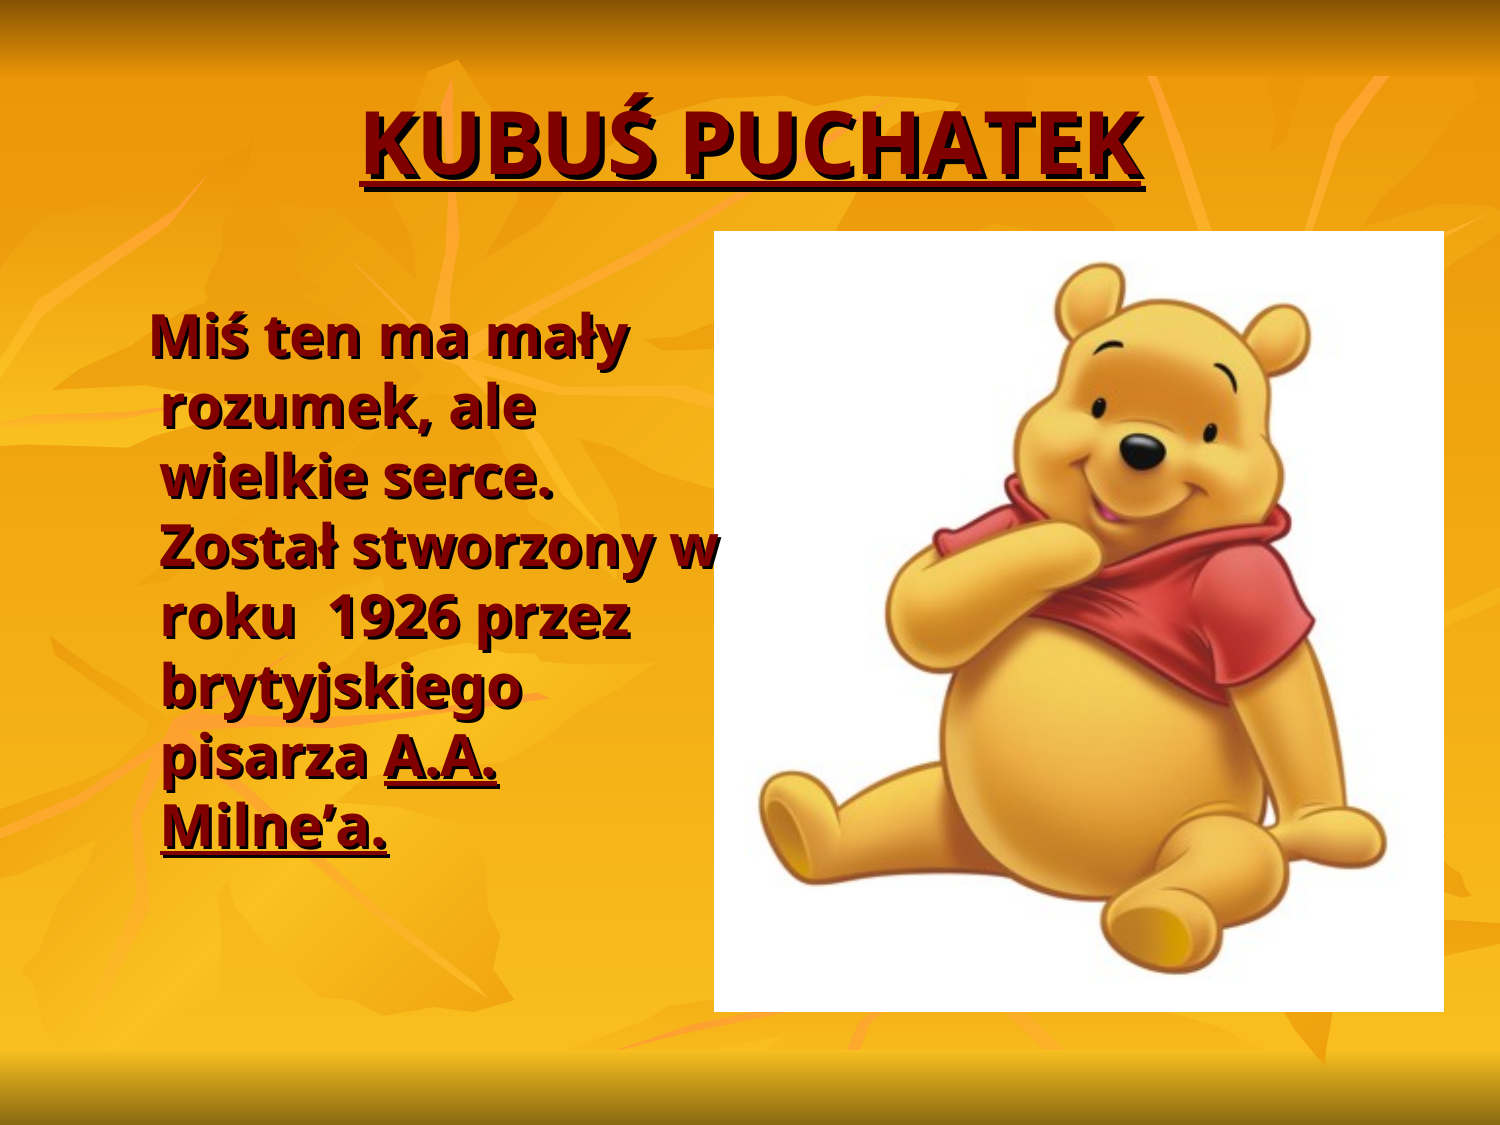

# KUBUŚ PUCHATEK
 Miś ten ma mały rozumek, ale wielkie serce. Został stworzony w roku 1926 przez brytyjskiego pisarza A.A. Milne’a.